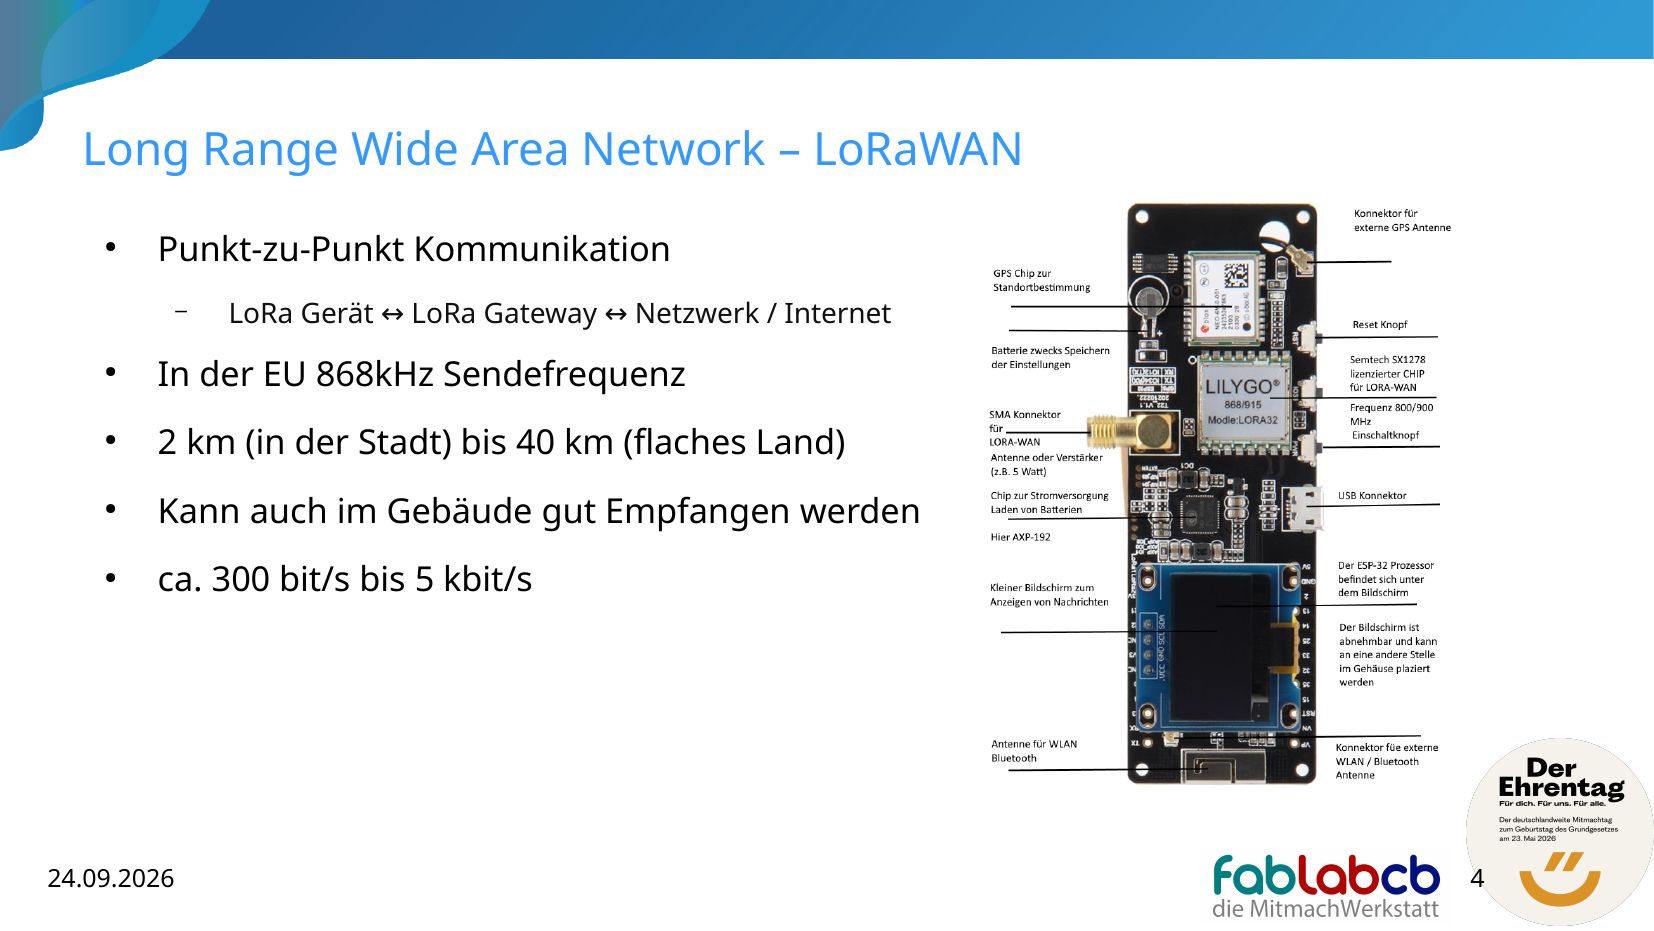

# Long Range Wide Area Network – LoRaWAN
Punkt-zu-Punkt Kommunikation
LoRa Gerät ↔ LoRa Gateway ↔ Netzwerk / Internet
In der EU 868kHz Sendefrequenz
2 km (in der Stadt) bis 40 km (flaches Land)
Kann auch im Gebäude gut Empfangen werden
ca. 300 bit/s bis 5 kbit/s
4